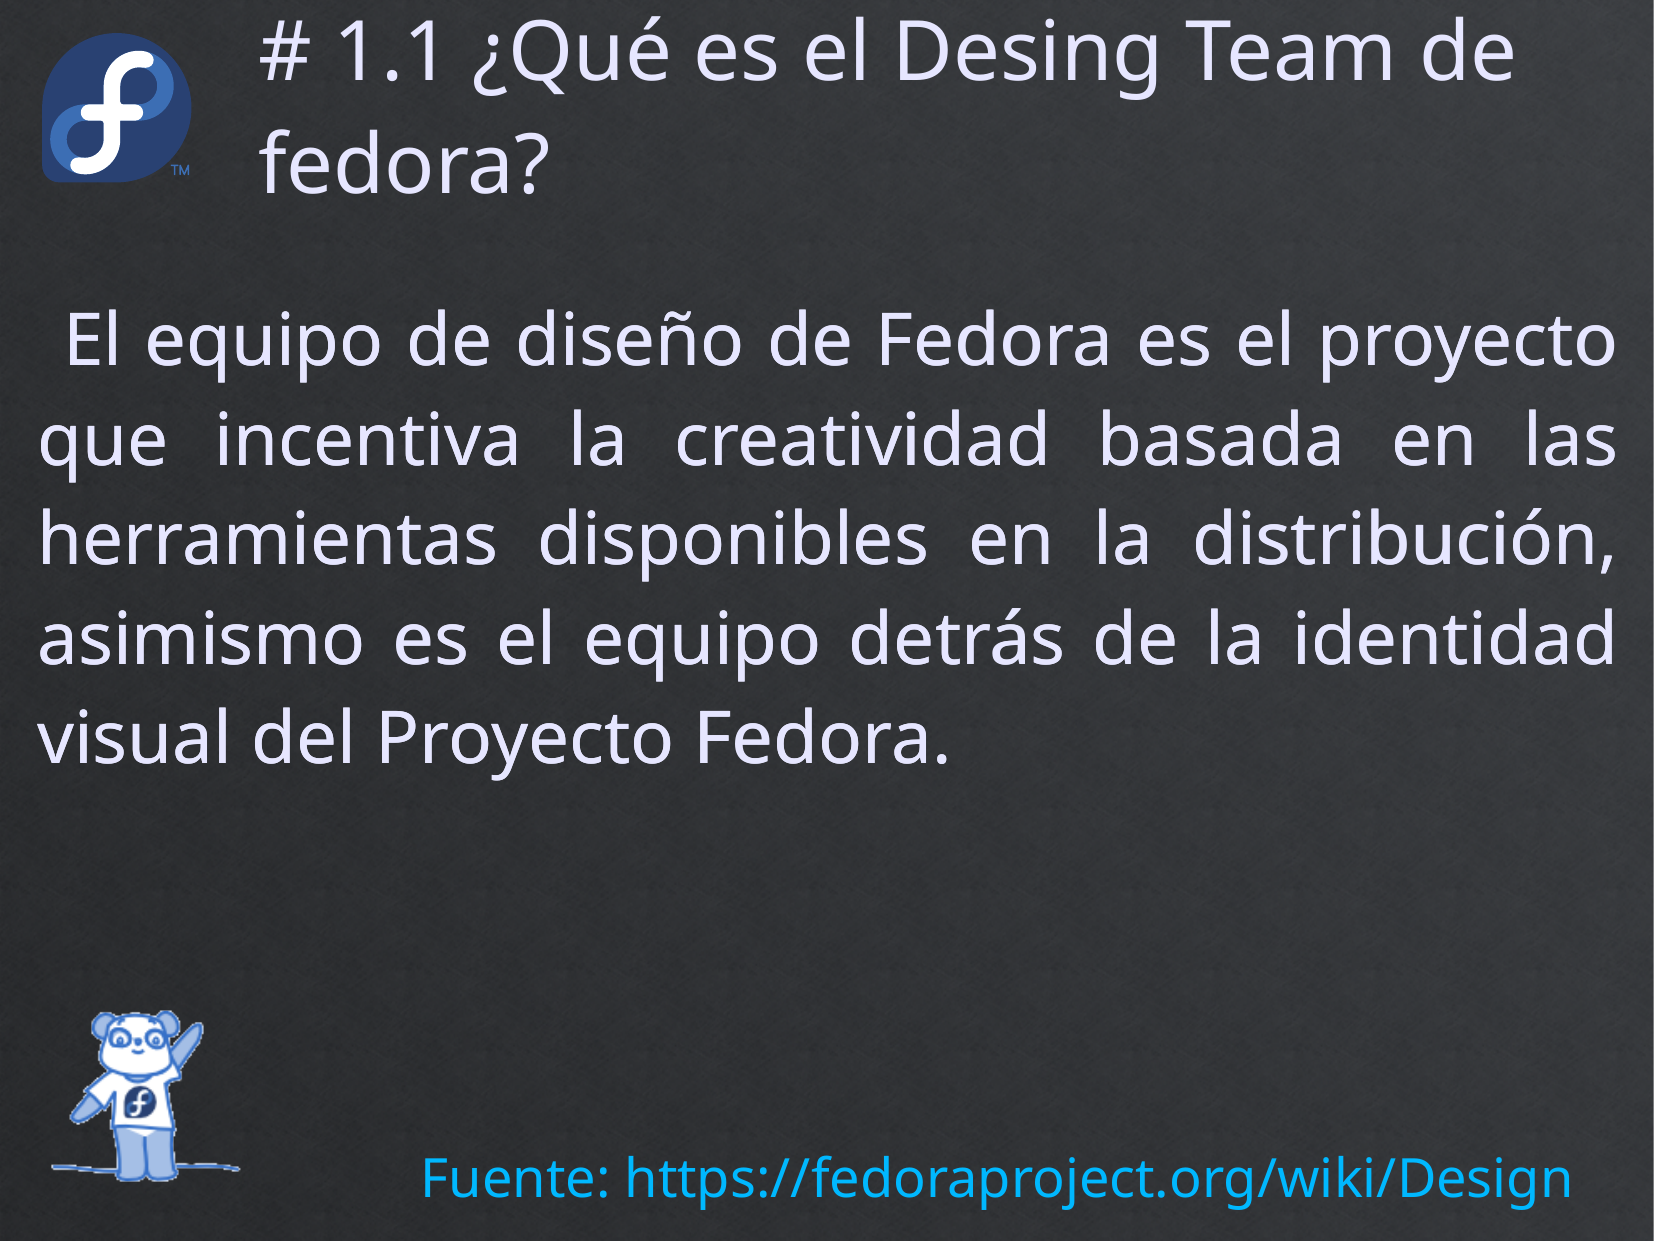

# # 1.1 ¿Qué es el Desing Team de fedora?
El equipo de diseño de Fedora es el proyecto que incentiva la creatividad basada en las herramientas disponibles en la distribución, asimismo es el equipo detrás de la identidad visual del Proyecto Fedora.
El equipo de diseño de Fedora es el proyecto que incentiva la creatividad basada en las herramientas disponibles en la distribución, asimismo es el equipo detrás de la identidad visual del Proyecto Fedora.
Fuente: https://fedoraproject.org/wiki/Design